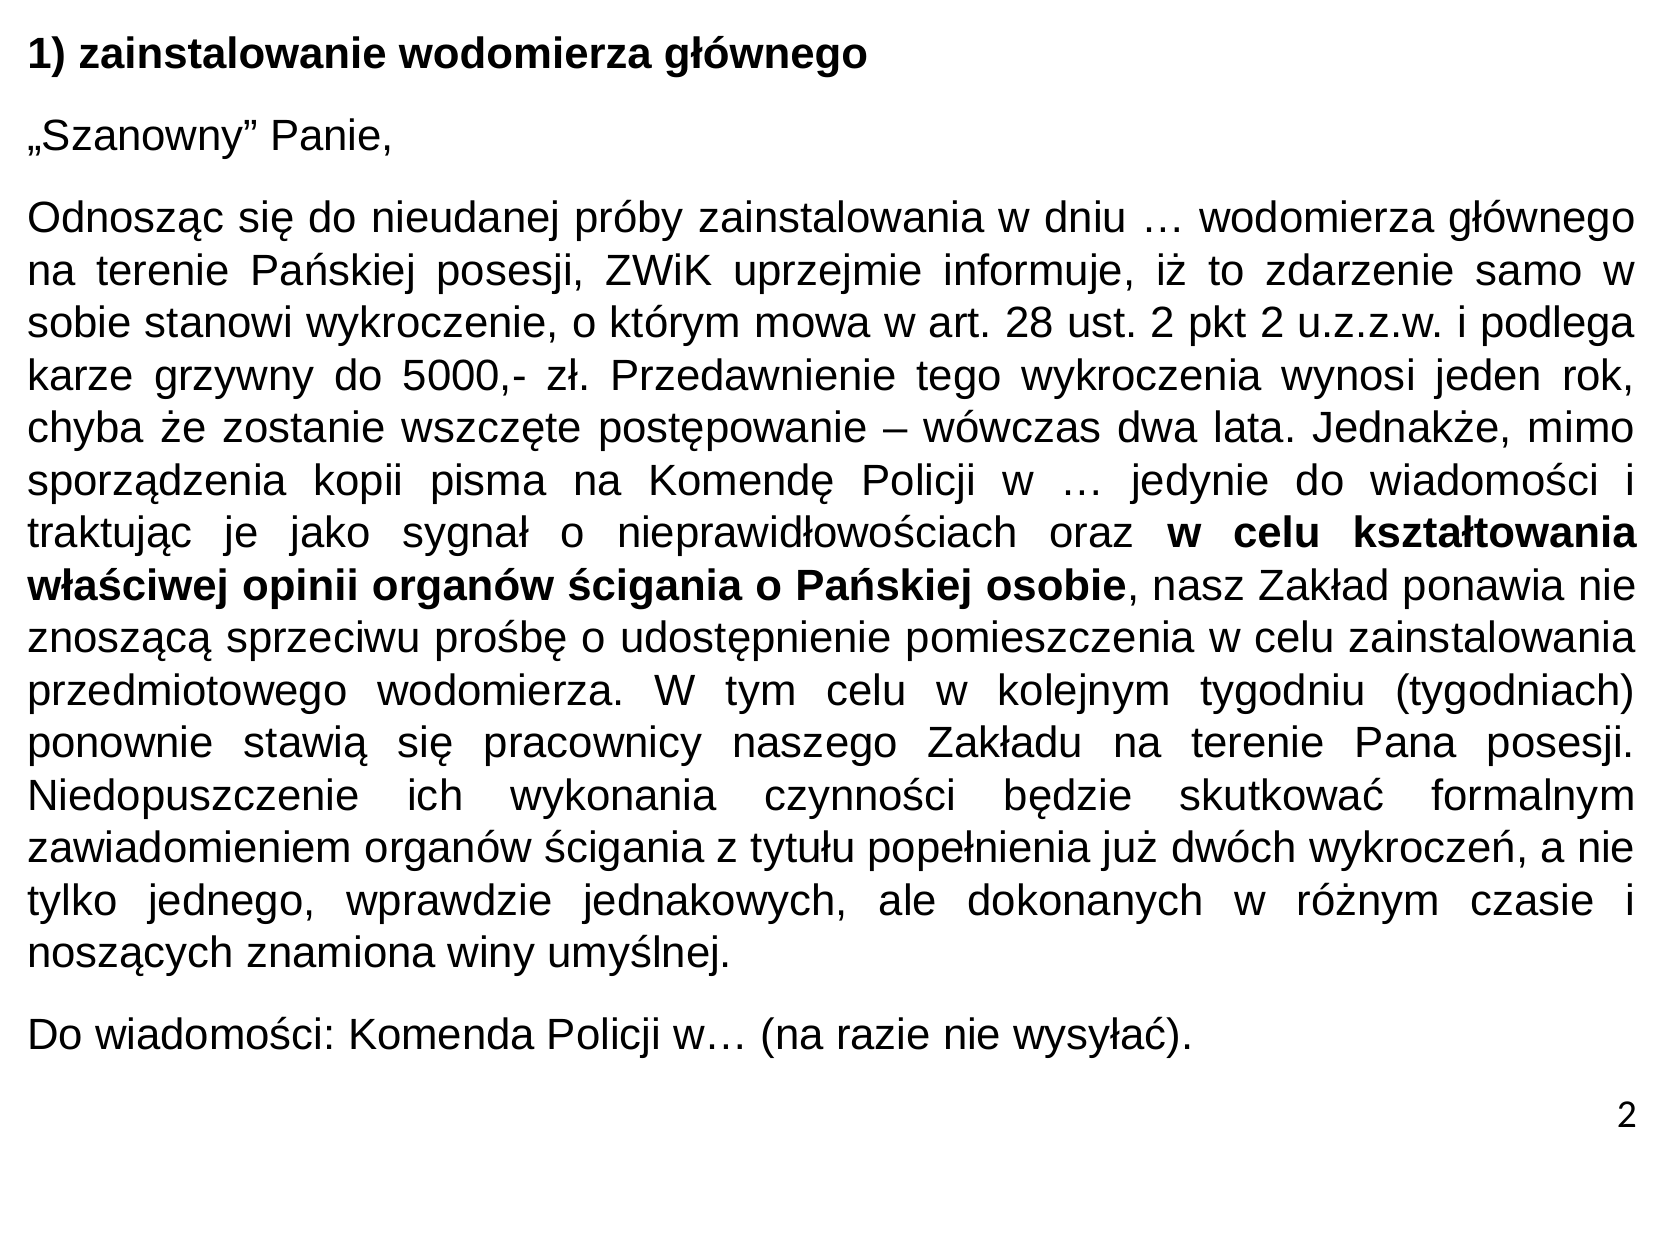

# 1) zainstalowanie wodomierza głównego
„Szanowny” Panie,
Odnosząc się do nieudanej próby zainstalowania w dniu … wodomierza głównego na terenie Pańskiej posesji, ZWiK uprzejmie informuje, iż to zdarzenie samo w sobie stanowi wykroczenie, o którym mowa w art. 28 ust. 2 pkt 2 u.z.z.w. i podlega karze grzywny do 5000,- zł. Przedawnienie tego wykroczenia wynosi jeden rok, chyba że zostanie wszczęte postępowanie – wówczas dwa lata. Jednakże, mimo sporządzenia kopii pisma na Komendę Policji w … jedynie do wiadomości i traktując je jako sygnał o nieprawidłowościach oraz w celu kształtowania właściwej opinii organów ścigania o Pańskiej osobie, nasz Zakład ponawia nie znoszącą sprzeciwu prośbę o udostępnienie pomieszczenia w celu zainstalowania przedmiotowego wodomierza. W tym celu w kolejnym tygodniu (tygodniach) ponownie stawią się pracownicy naszego Zakładu na terenie Pana posesji. Niedopuszczenie ich wykonania czynności będzie skutkować formalnym zawiadomieniem organów ścigania z tytułu popełnienia już dwóch wykroczeń, a nie tylko jednego, wprawdzie jednakowych, ale dokonanych w różnym czasie i noszących znamiona winy umyślnej.
Do wiadomości: Komenda Policji w… (na razie nie wysyłać).
2